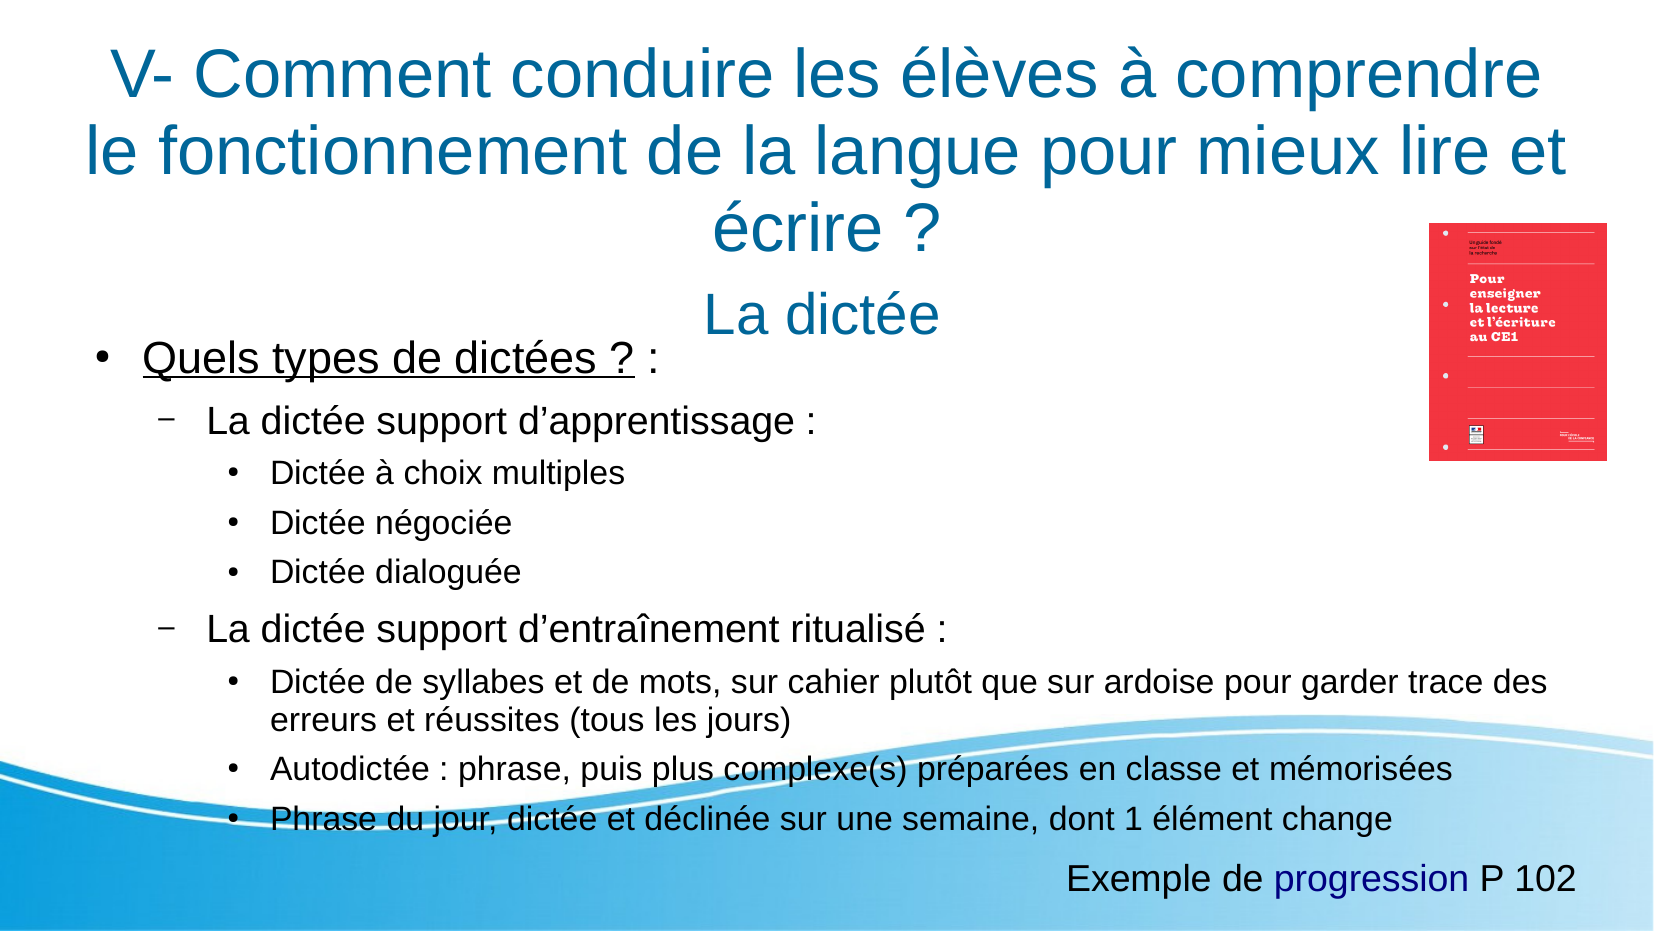

# V- Comment conduire les élèves à comprendre le fonctionnement de la langue pour mieux lire et écrire ?
La dictée
Quels types de dictées ? :
La dictée support d’apprentissage :
Dictée à choix multiples
Dictée négociée
Dictée dialoguée
La dictée support d’entraînement ritualisé :
Dictée de syllabes et de mots, sur cahier plutôt que sur ardoise pour garder trace des erreurs et réussites (tous les jours)
Autodictée : phrase, puis plus complexe(s) préparées en classe et mémorisées
Phrase du jour, dictée et déclinée sur une semaine, dont 1 élément change
Exemple de progression P 102